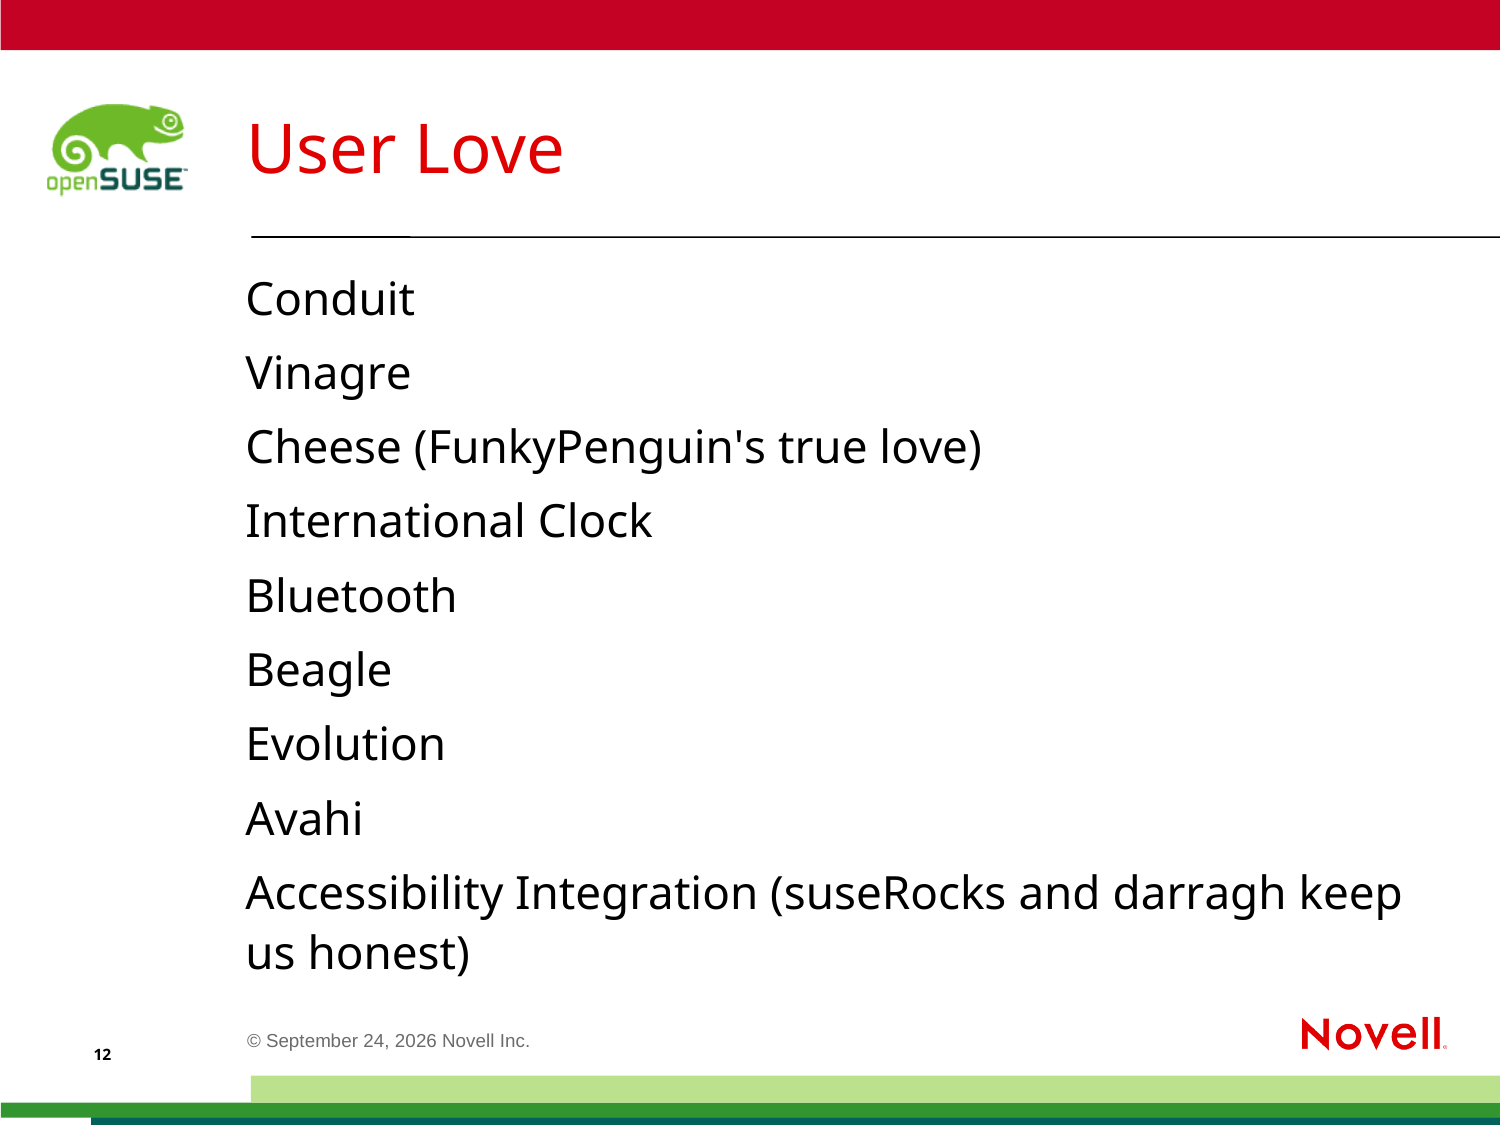

# User Love
Conduit
Vinagre
Cheese (FunkyPenguin's true love)
International Clock
Bluetooth
Beagle
Evolution
Avahi
Accessibility Integration (suseRocks and darragh keep us honest)